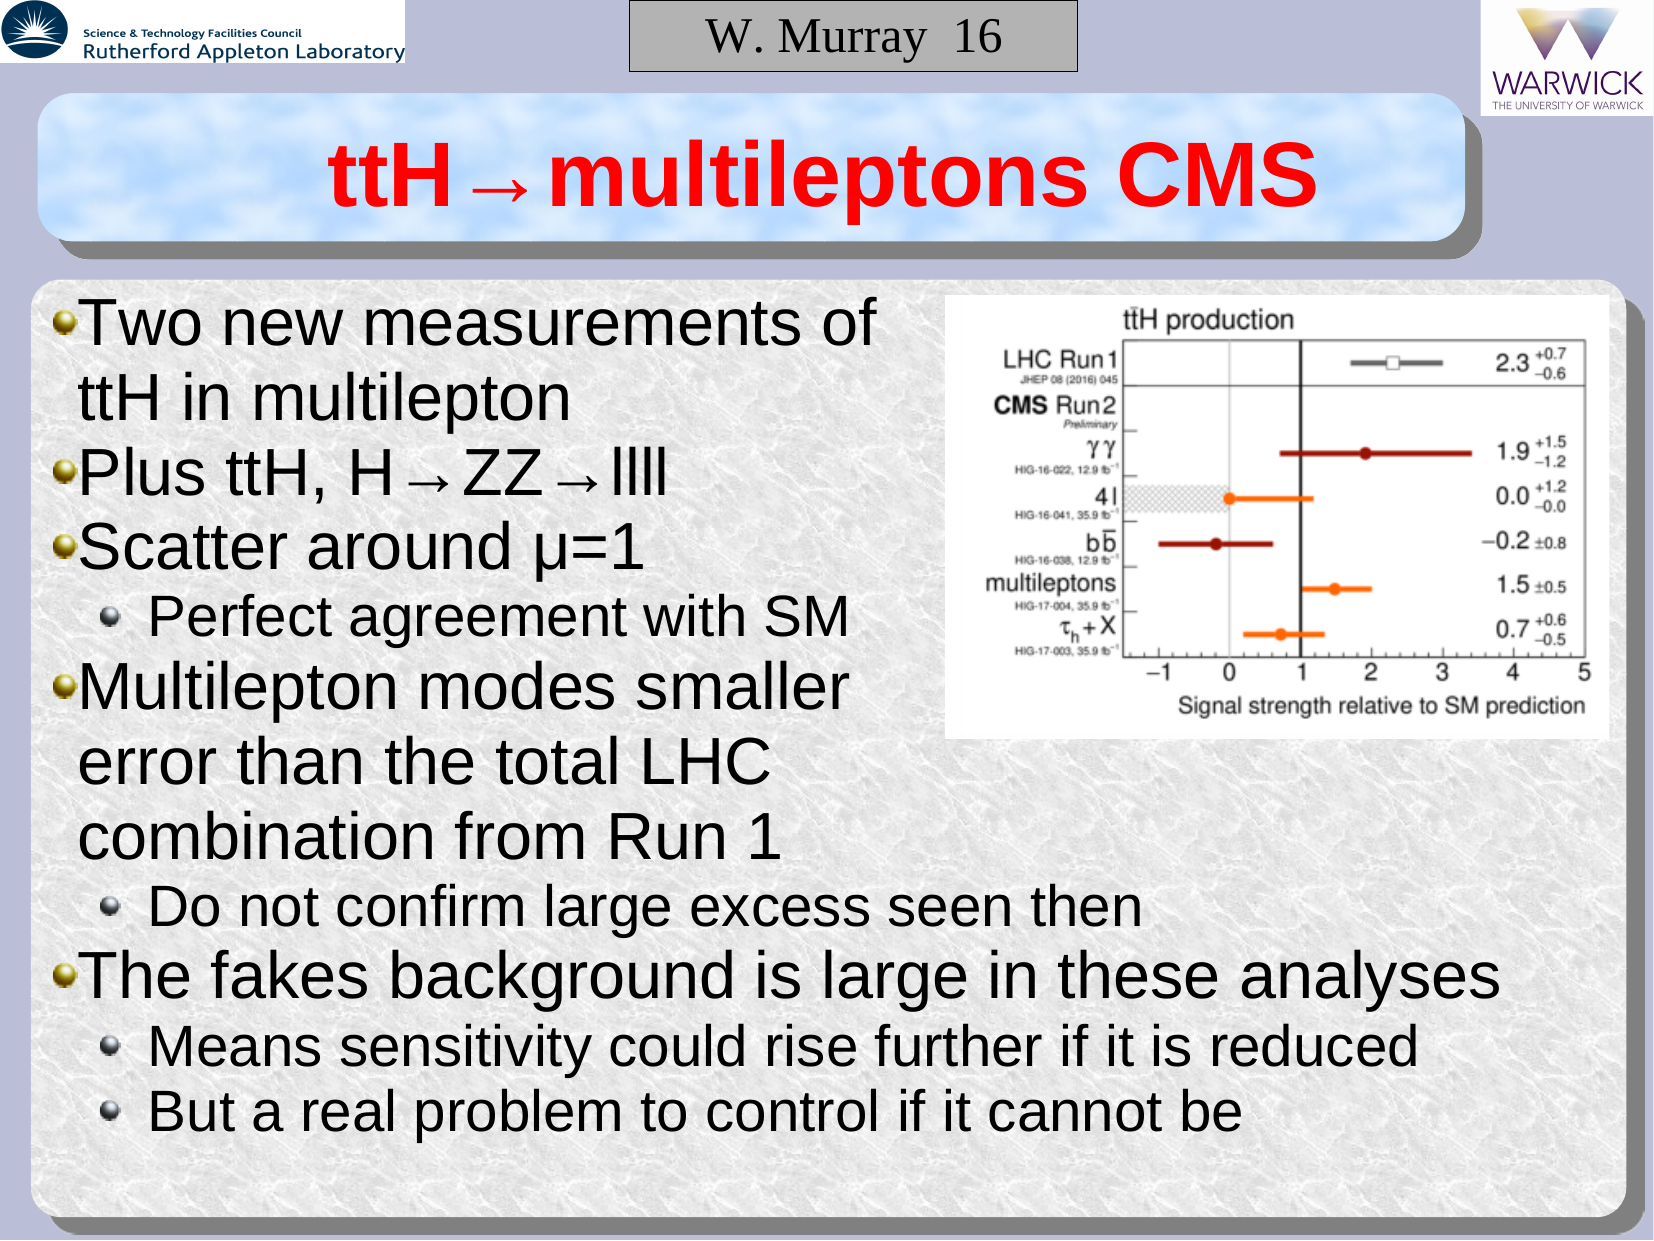

# ttH→multileptons CMS
Two new measurements of
ttH in multilepton
Plus ttH, H→ZZ→llll
Scatter around μ=1
Perfect agreement with SM
Multilepton modes smaller
error than the total LHC
combination from Run 1
Do not confirm large excess seen then
The fakes background is large in these analyses
Means sensitivity could rise further if it is reduced
But a real problem to control if it cannot be